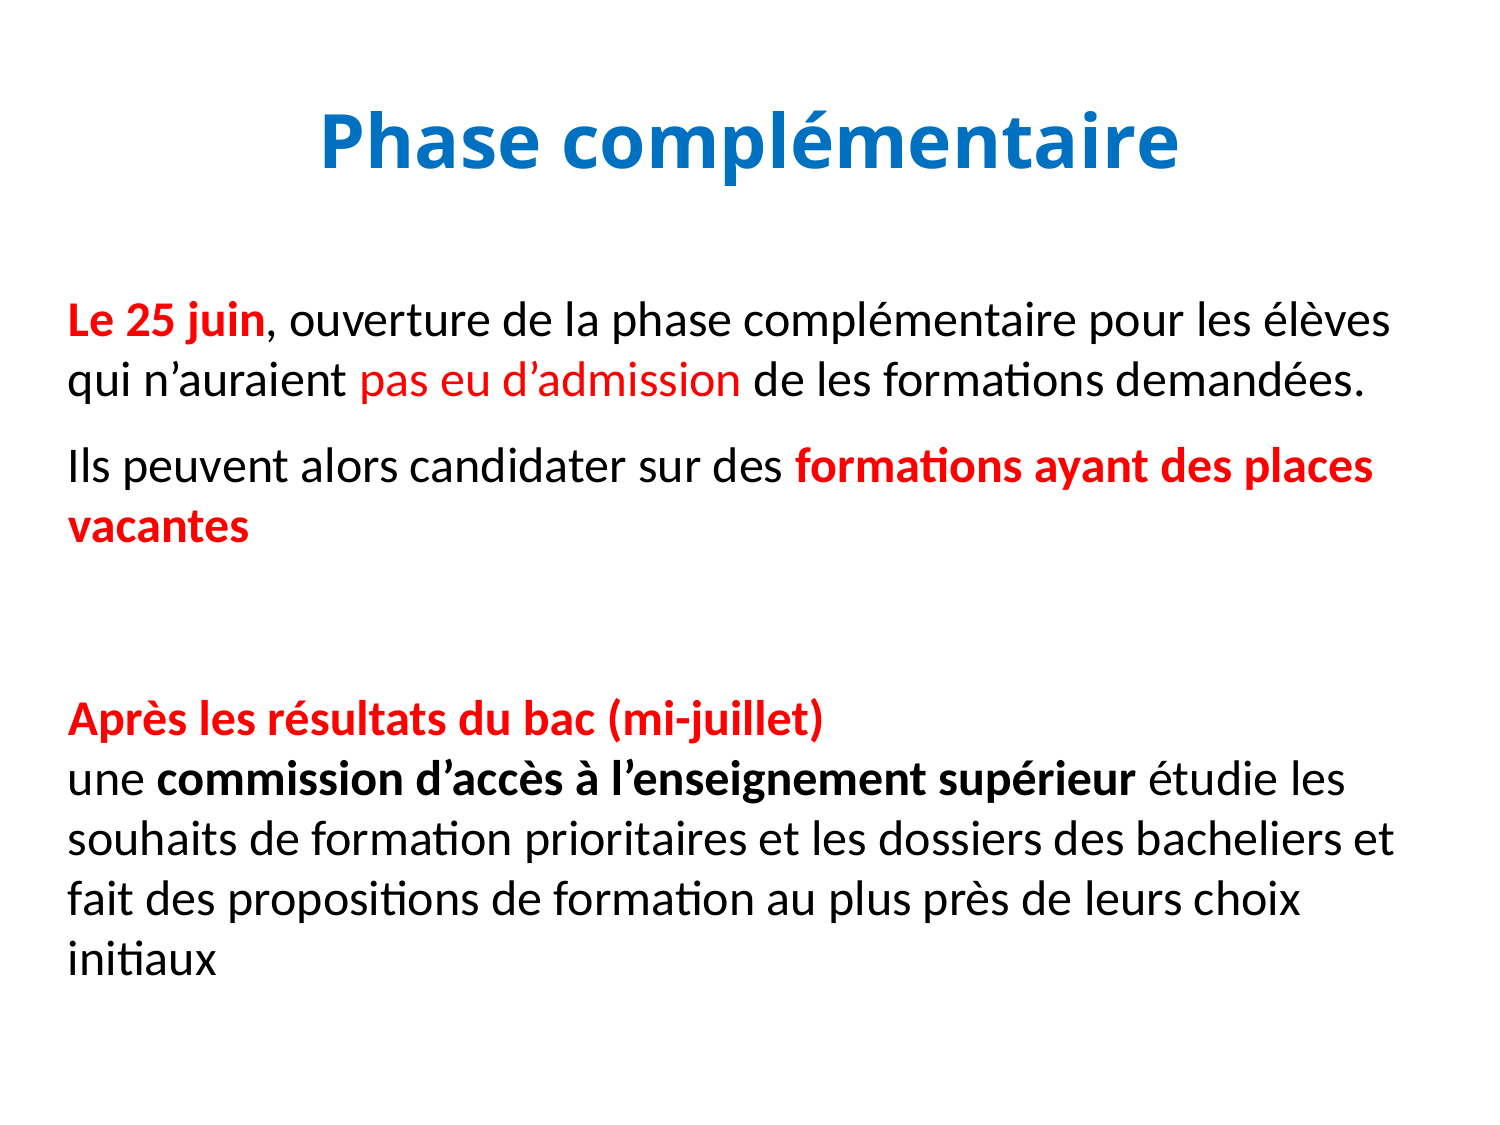

# Phase complémentaire
Le 25 juin, ouverture de la phase complémentaire pour les élèves qui n’auraient pas eu d’admission de les formations demandées.
Ils peuvent alors candidater sur des formations ayant des places vacantes
Après les résultats du bac (mi-juillet)
une commission d’accès à l’enseignement supérieur étudie les souhaits de formation prioritaires et les dossiers des bacheliers et fait des propositions de formation au plus près de leurs choix initiaux